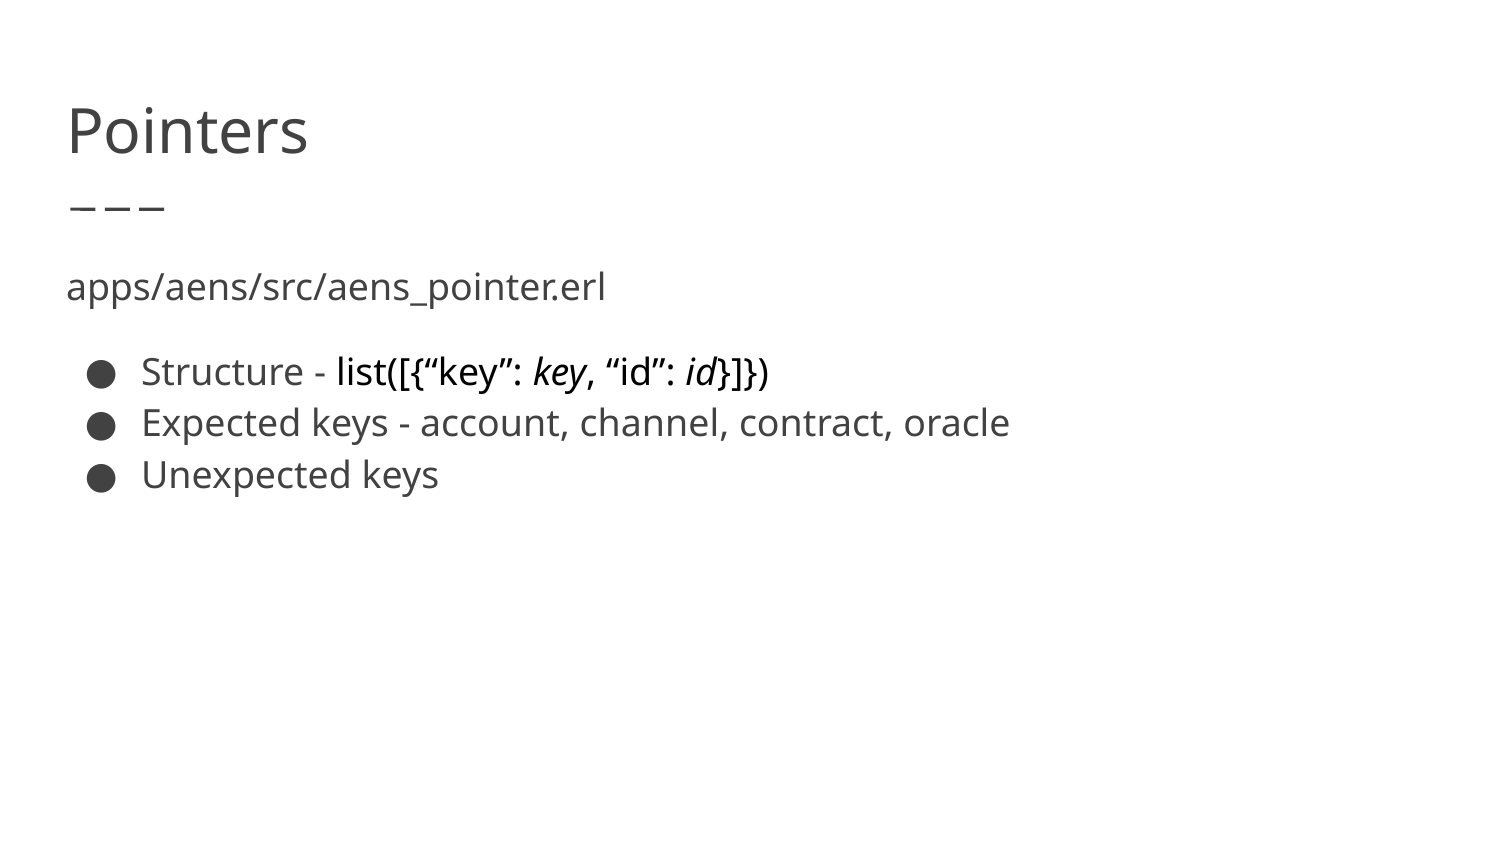

# Pointers
apps/aens/src/aens_pointer.erl
Structure - list([{“key”: key, “id”: id}]})
Expected keys - account, channel, contract, oracle
Unexpected keys